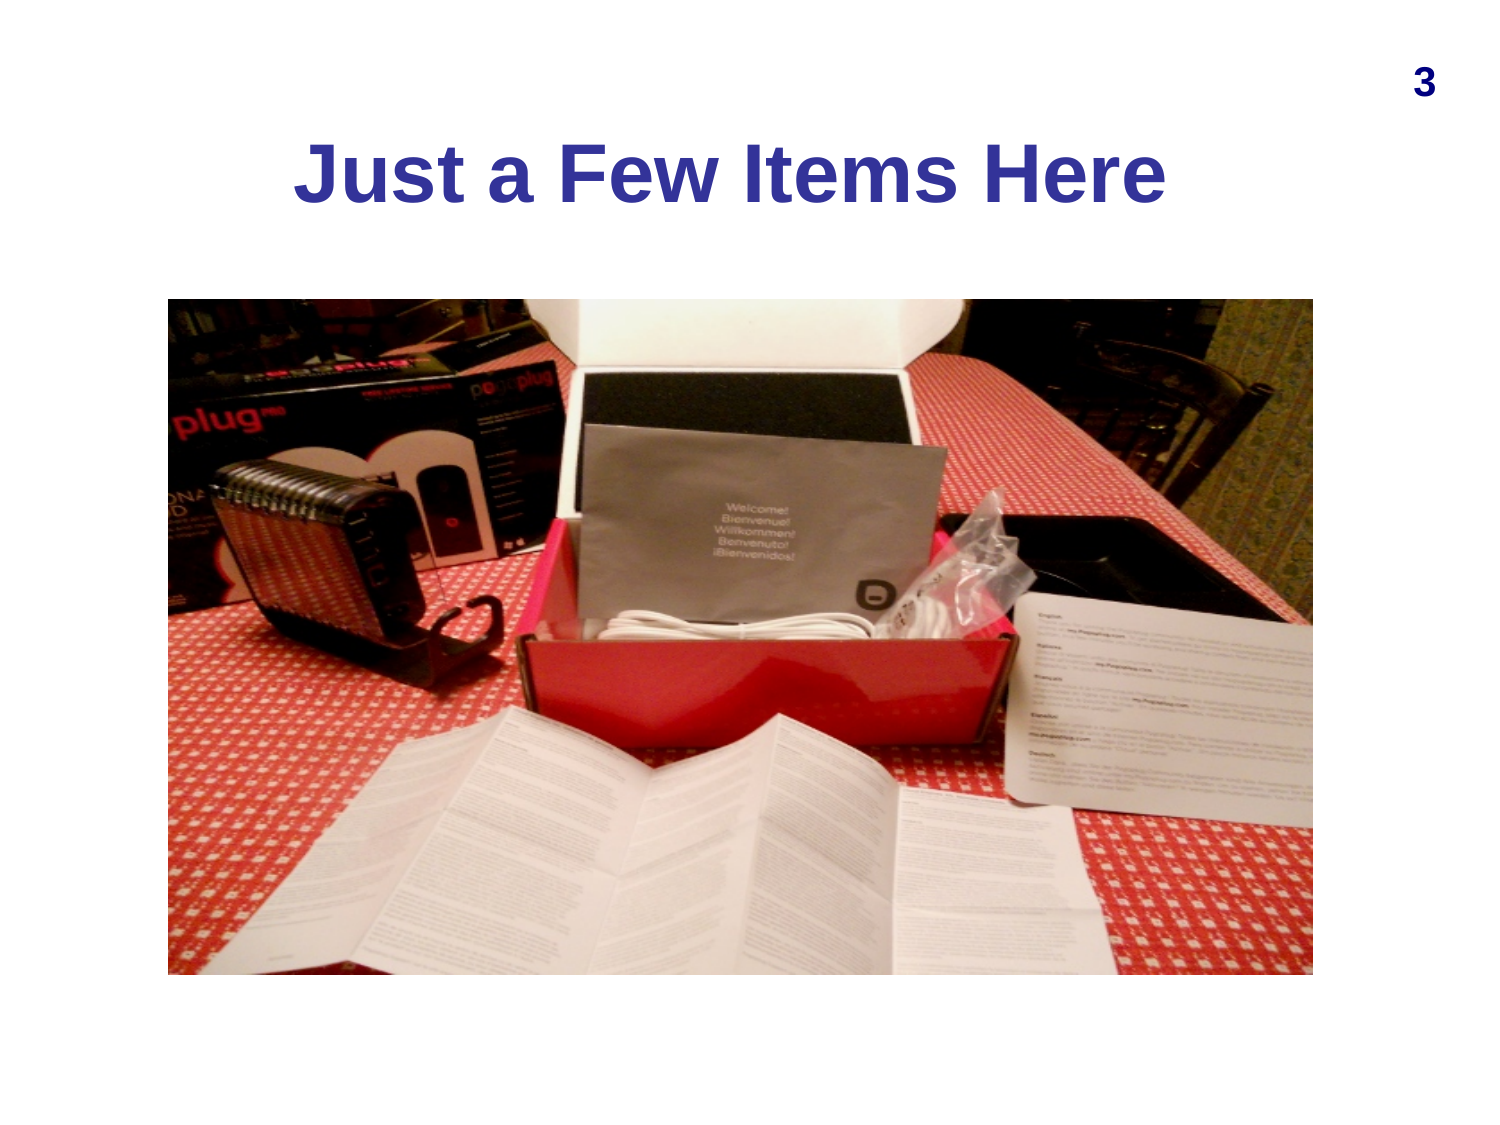

3
# Just a Few Items Here